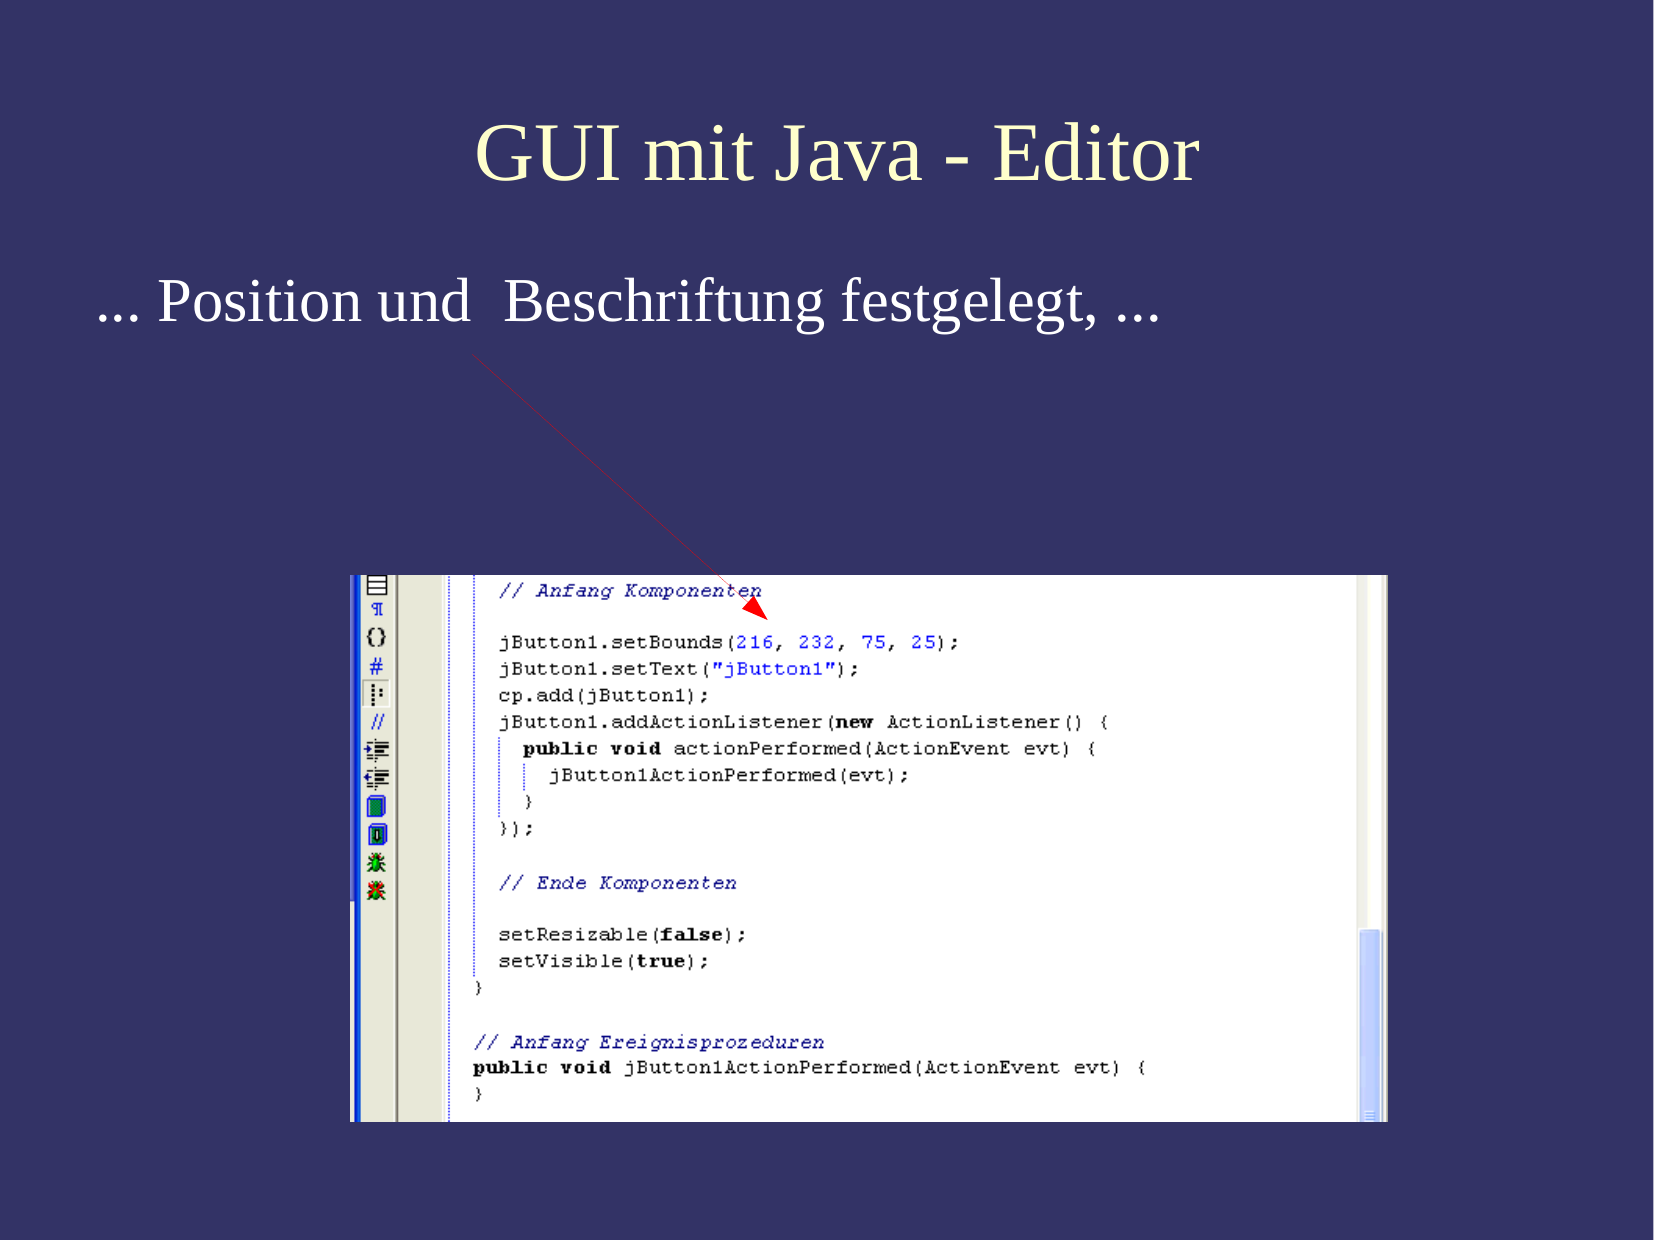

# GUI mit Java - Editor
... Position und Beschriftung festgelegt, ...